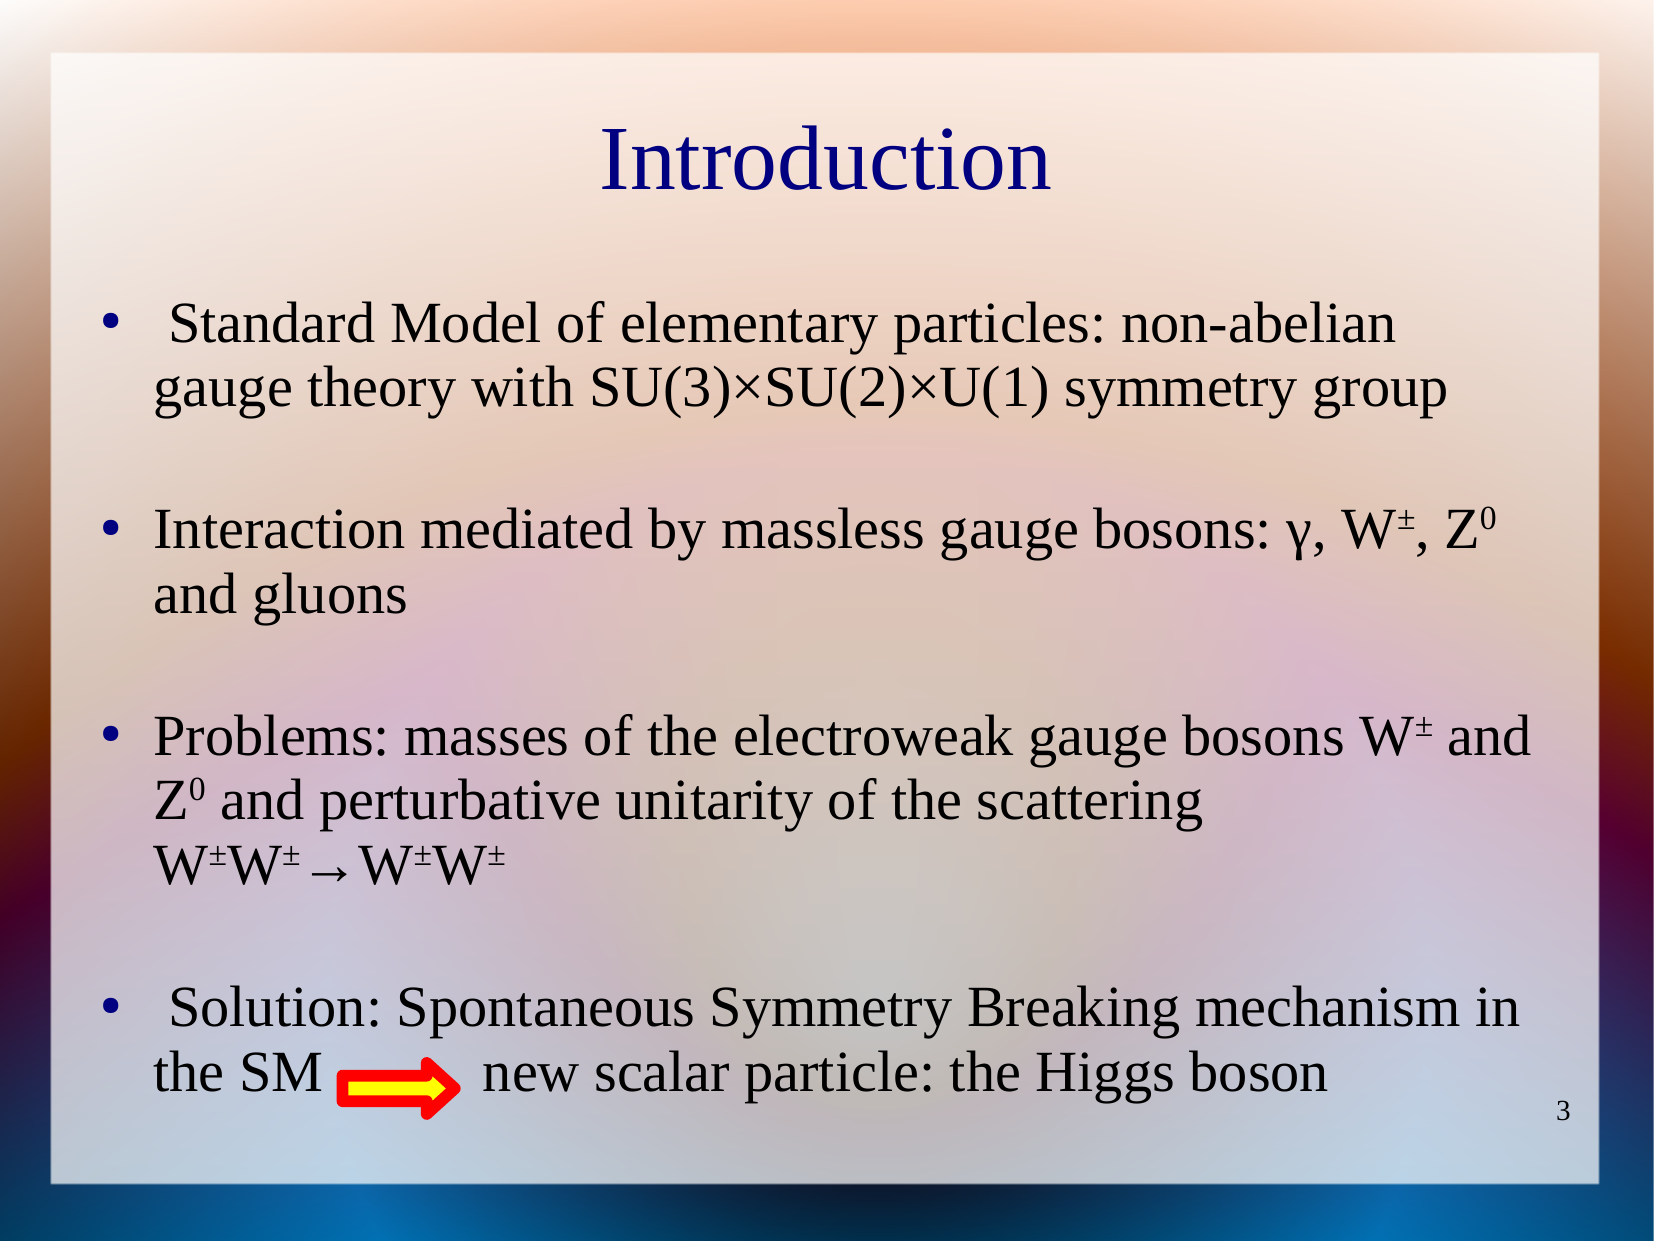

# Introduction
 Standard Model of elementary particles: non-abelian gauge theory with SU(3)×SU(2)×U(1) symmetry group
Interaction mediated by massless gauge bosons: γ, W±, Z0 and gluons
Problems: masses of the electroweak gauge bosons W± and Z0 and perturbative unitarity of the scattering W±W±→W±W±
 Solution: Spontaneous Symmetry Breaking mechanism in the SM new scalar particle: the Higgs boson
3